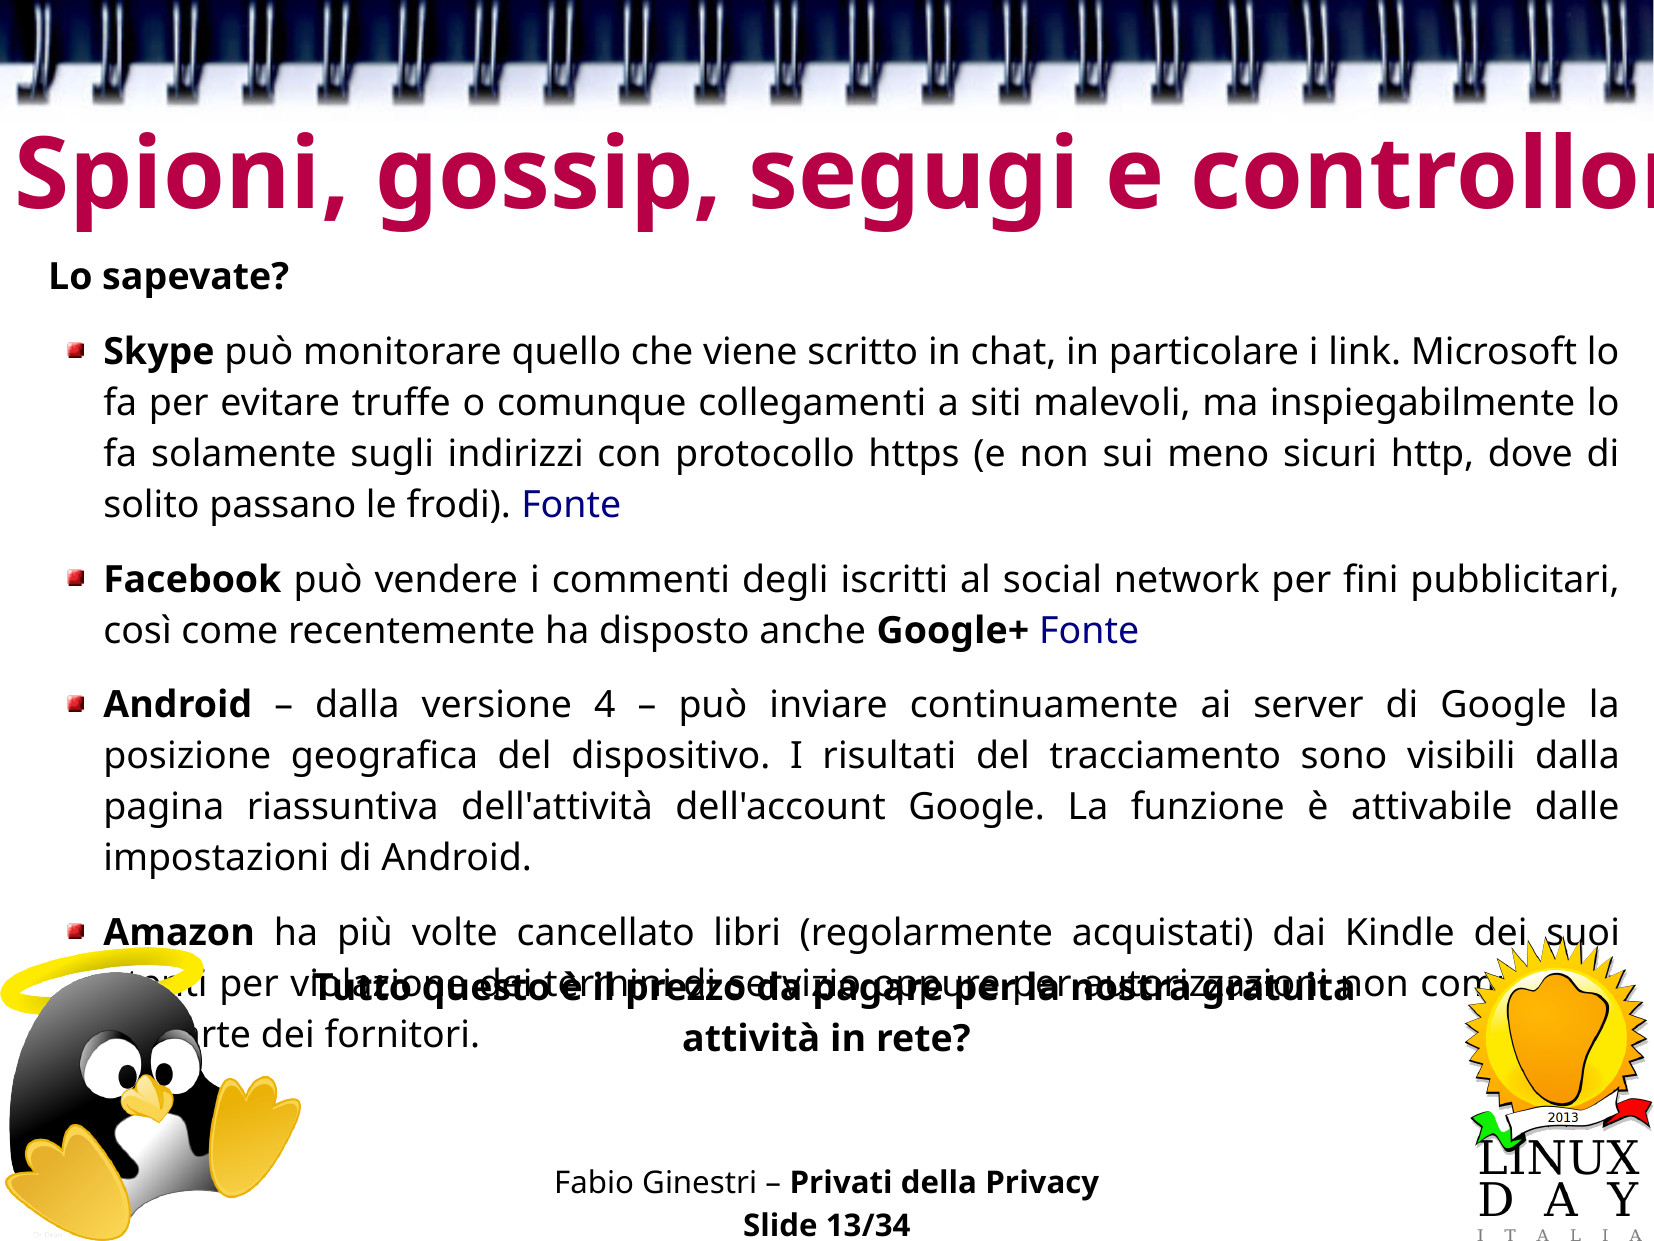

Spioni, gossip, segugi e controllori
Lo sapevate?
Skype può monitorare quello che viene scritto in chat, in particolare i link. Microsoft lo fa per evitare truffe o comunque collegamenti a siti malevoli, ma inspiegabilmente lo fa solamente sugli indirizzi con protocollo https (e non sui meno sicuri http, dove di solito passano le frodi). Fonte
Facebook può vendere i commenti degli iscritti al social network per fini pubblicitari, così come recentemente ha disposto anche Google+ Fonte
Android – dalla versione 4 – può inviare continuamente ai server di Google la posizione geografica del dispositivo. I risultati del tracciamento sono visibili dalla pagina riassuntiva dell'attività dell'account Google. La funzione è attivabile dalle impostazioni di Android.
Amazon ha più volte cancellato libri (regolarmente acquistati) dai Kindle dei suoi utenti per violazione dei termini di servizio oppure per autorizzazioni non completate da parte dei fornitori.
Fabio Ginestri – Privati della Privacy
Slide /34
Tutto questo è il prezzo da pagare per la nostra gratuita attività in rete?